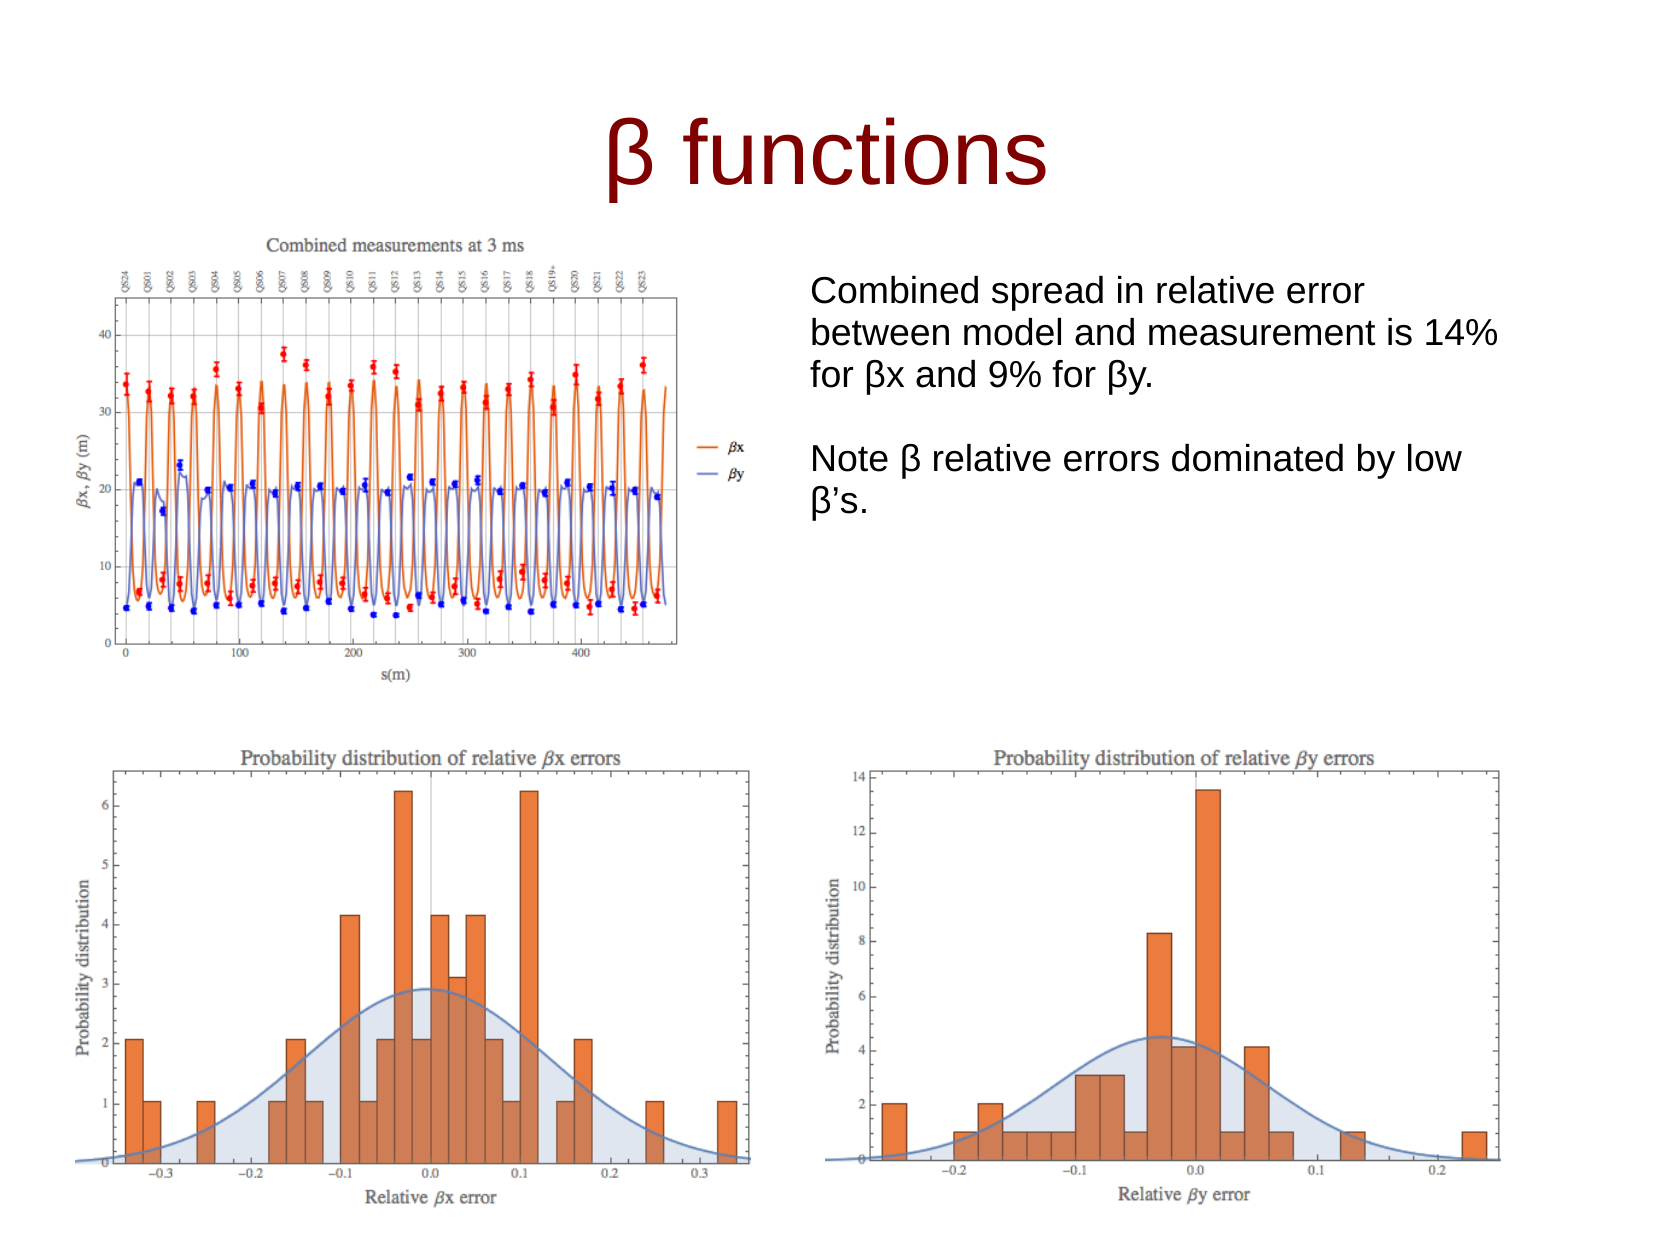

# β functions
Combined spread in relative error between model and measurement is 14% for βx and 9% for βy.
Note β relative errors dominated by low β’s.